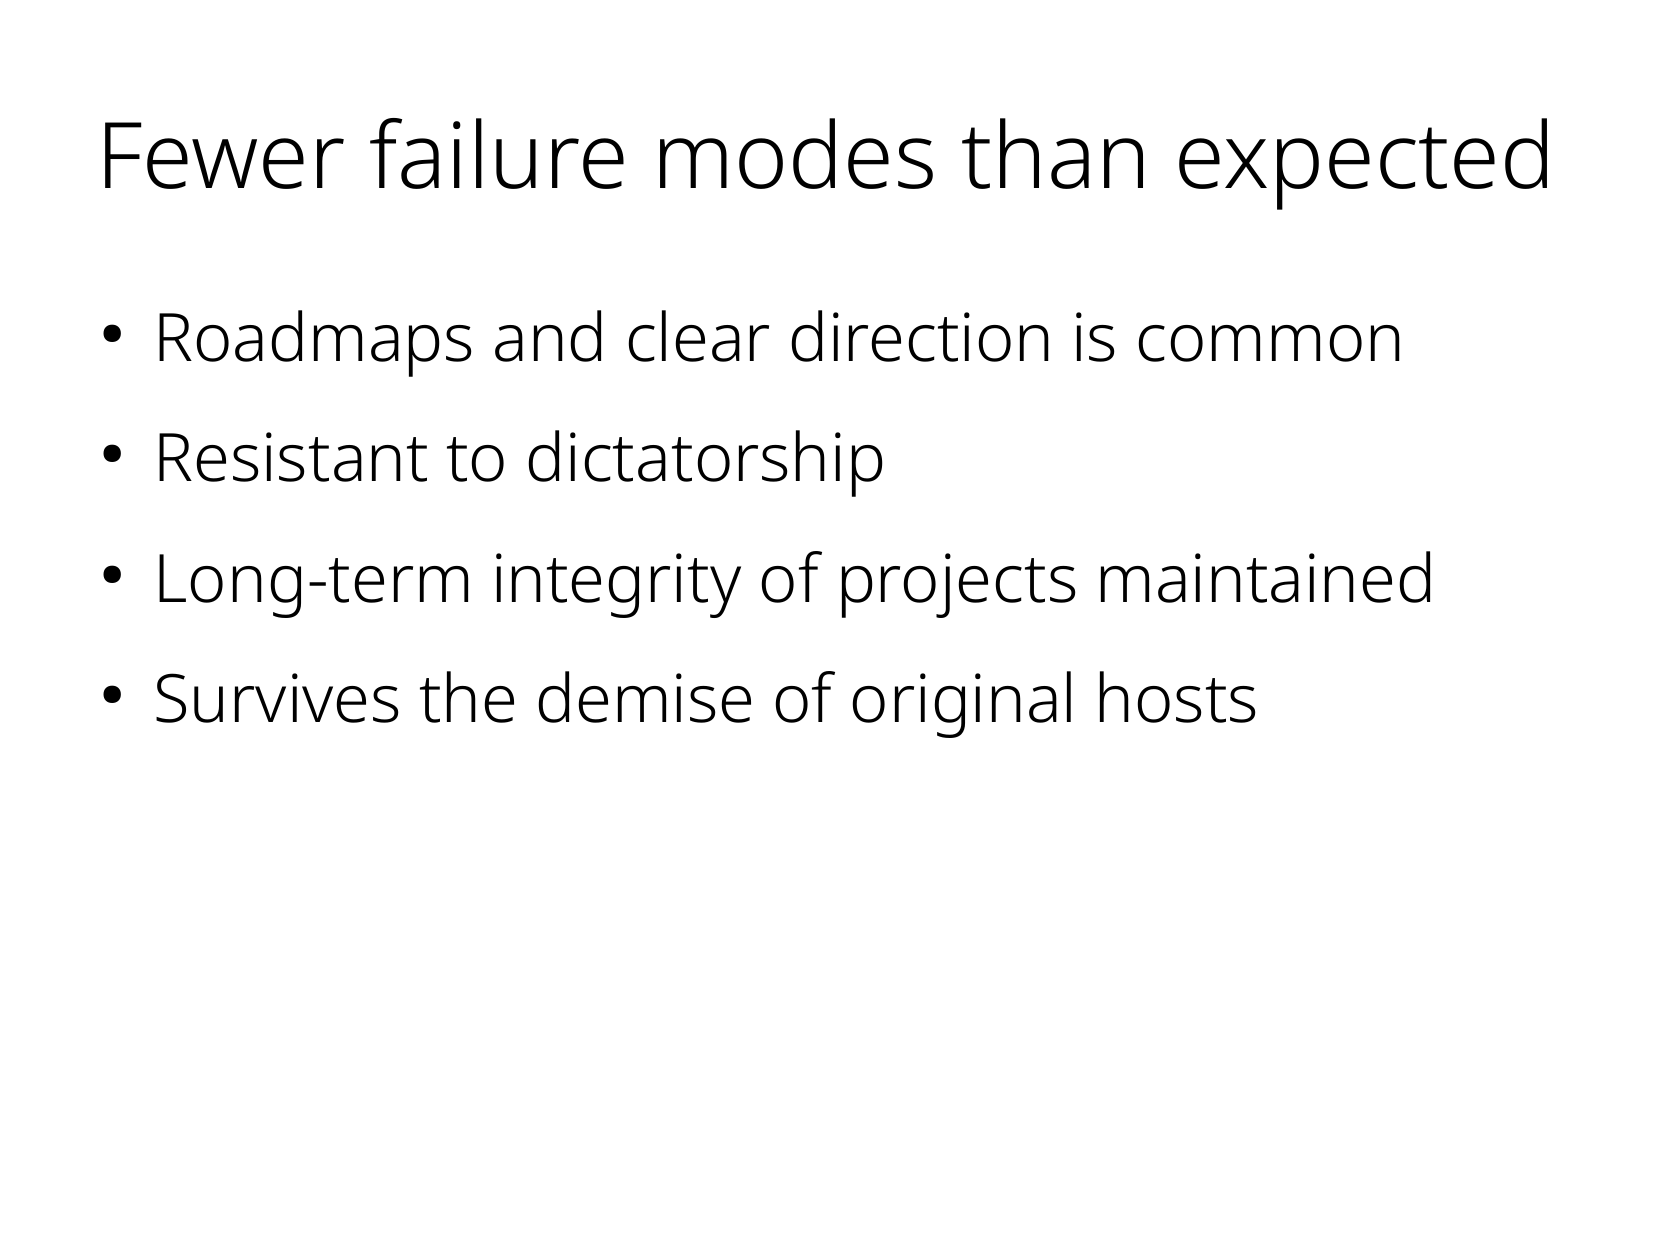

# Fewer failure modes than expected
Roadmaps and clear direction is common
Resistant to dictatorship
Long-term integrity of projects maintained
Survives the demise of original hosts